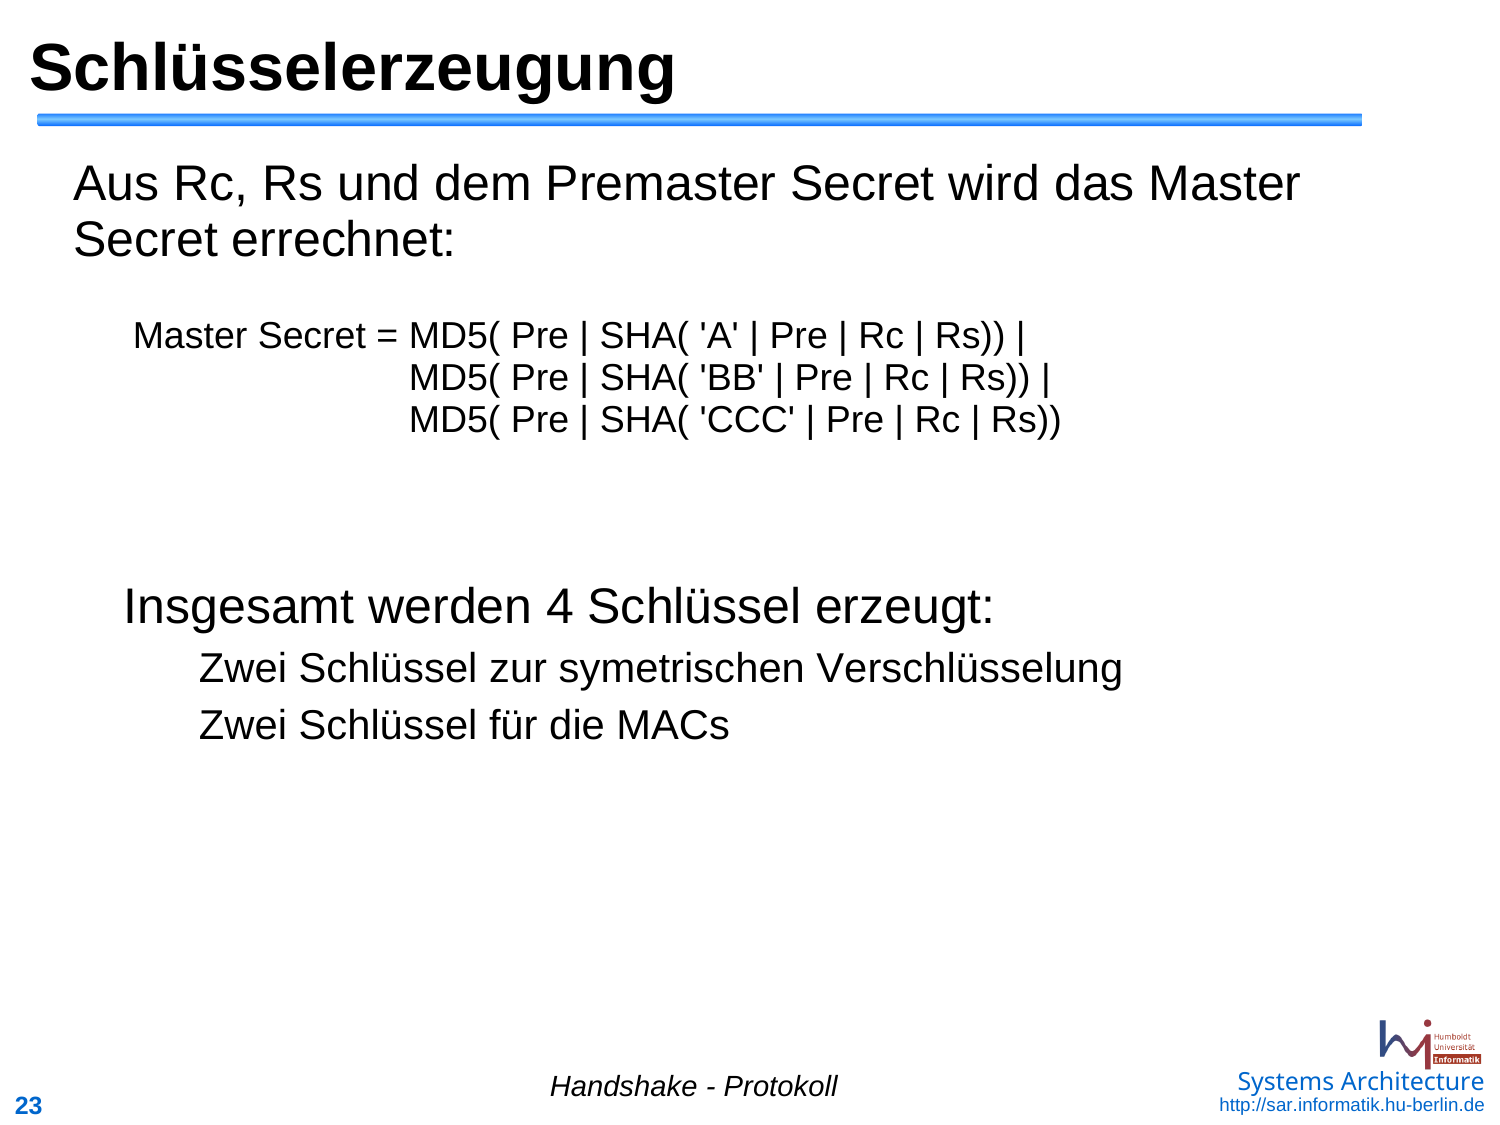

# Schlüsselerzeugung
Aus Rc, Rs und dem Premaster Secret wird das Master Secret errechnet:
Master Secret = MD5( Pre | SHA( 'A' | Pre | Rc | Rs)) |
	 MD5( Pre | SHA( 'BB' | Pre | Rc | Rs)) |
	 MD5( Pre | SHA( 'CCC' | Pre | Rc | Rs))
Insgesamt werden 4 Schlüssel erzeugt:
Zwei Schlüssel zur symetrischen Verschlüsselung
Zwei Schlüssel für die MACs
Handshake - Protokoll